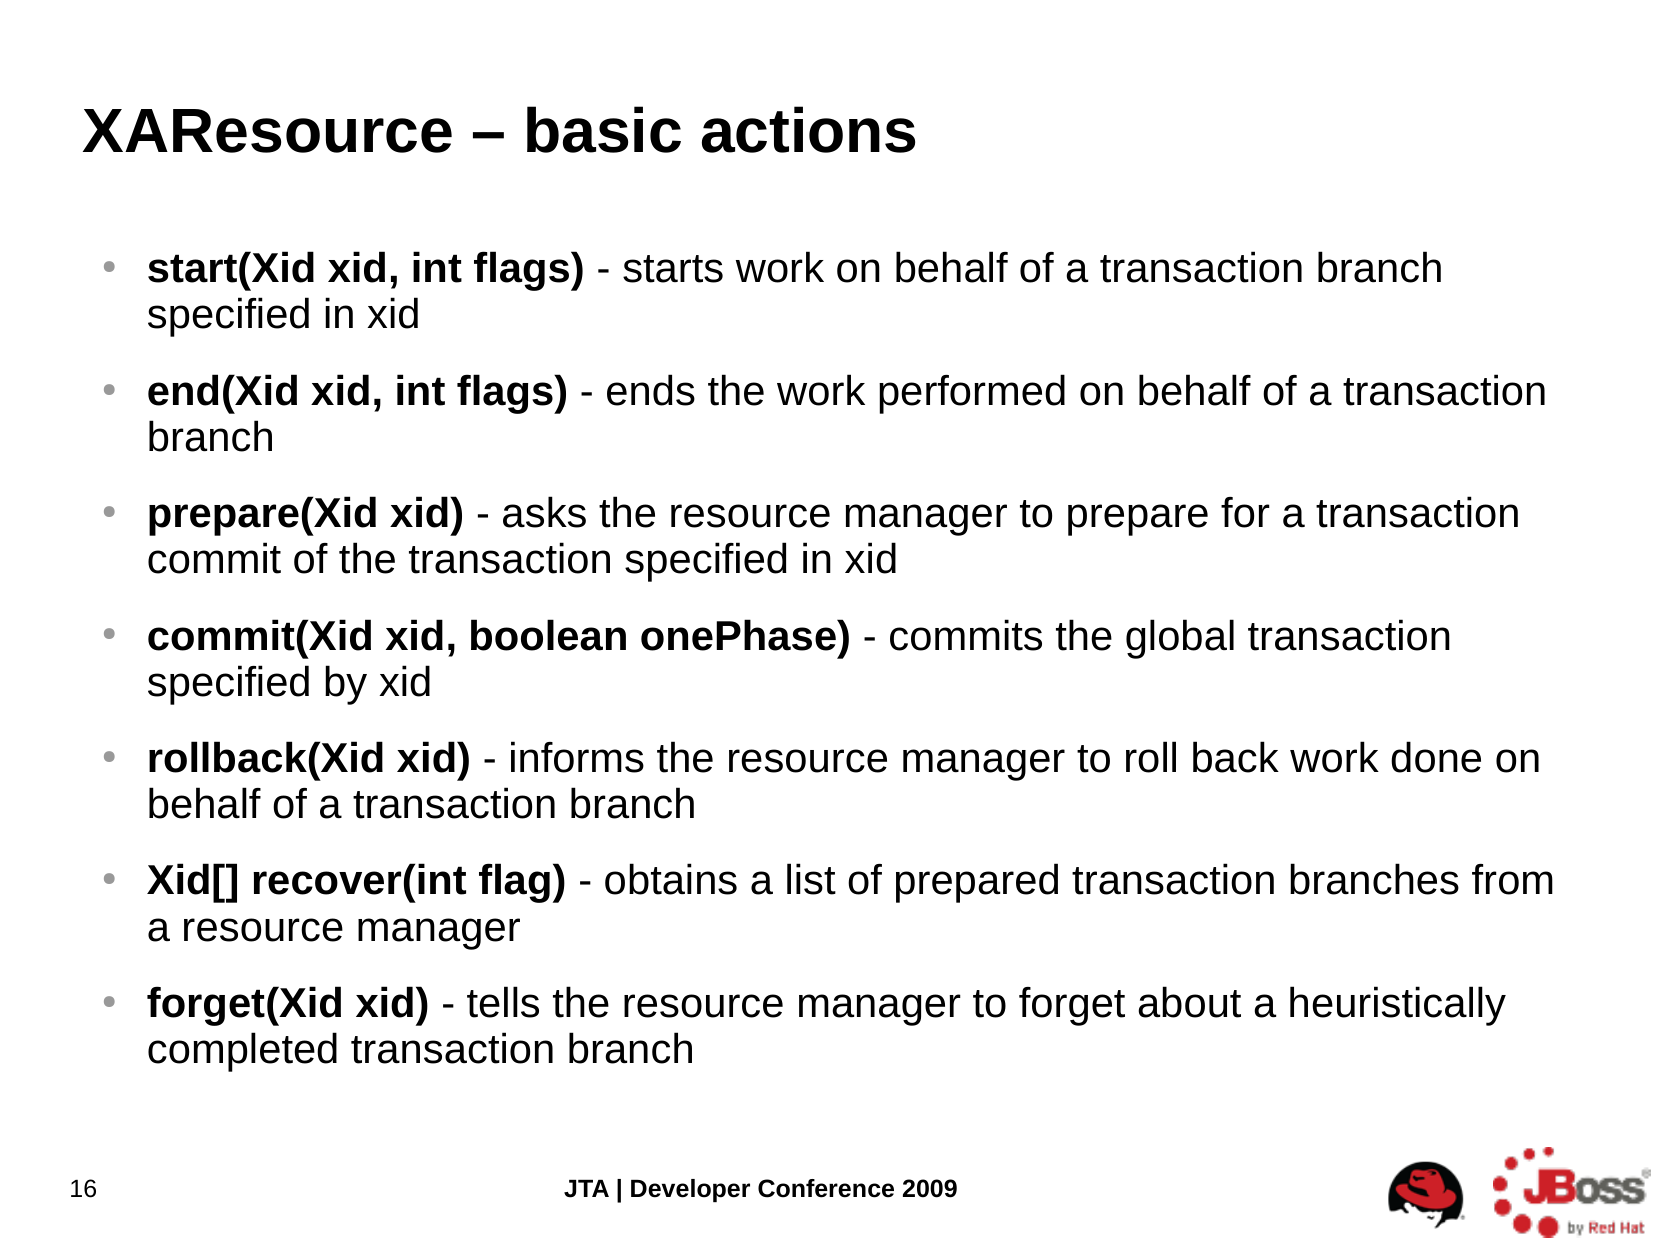

# XAResource – basic actions
start(Xid xid, int flags) - starts work on behalf of a transaction branch specified in xid
end(Xid xid, int flags) - ends the work performed on behalf of a transaction branch
prepare(Xid xid) - asks the resource manager to prepare for a transaction commit of the transaction specified in xid
commit(Xid xid, boolean onePhase) - commits the global transaction specified by xid
rollback(Xid xid) - informs the resource manager to roll back work done on behalf of a transaction branch
Xid[] recover(int flag) - obtains a list of prepared transaction branches from a resource manager
forget(Xid xid) - tells the resource manager to forget about a heuristically completed transaction branch